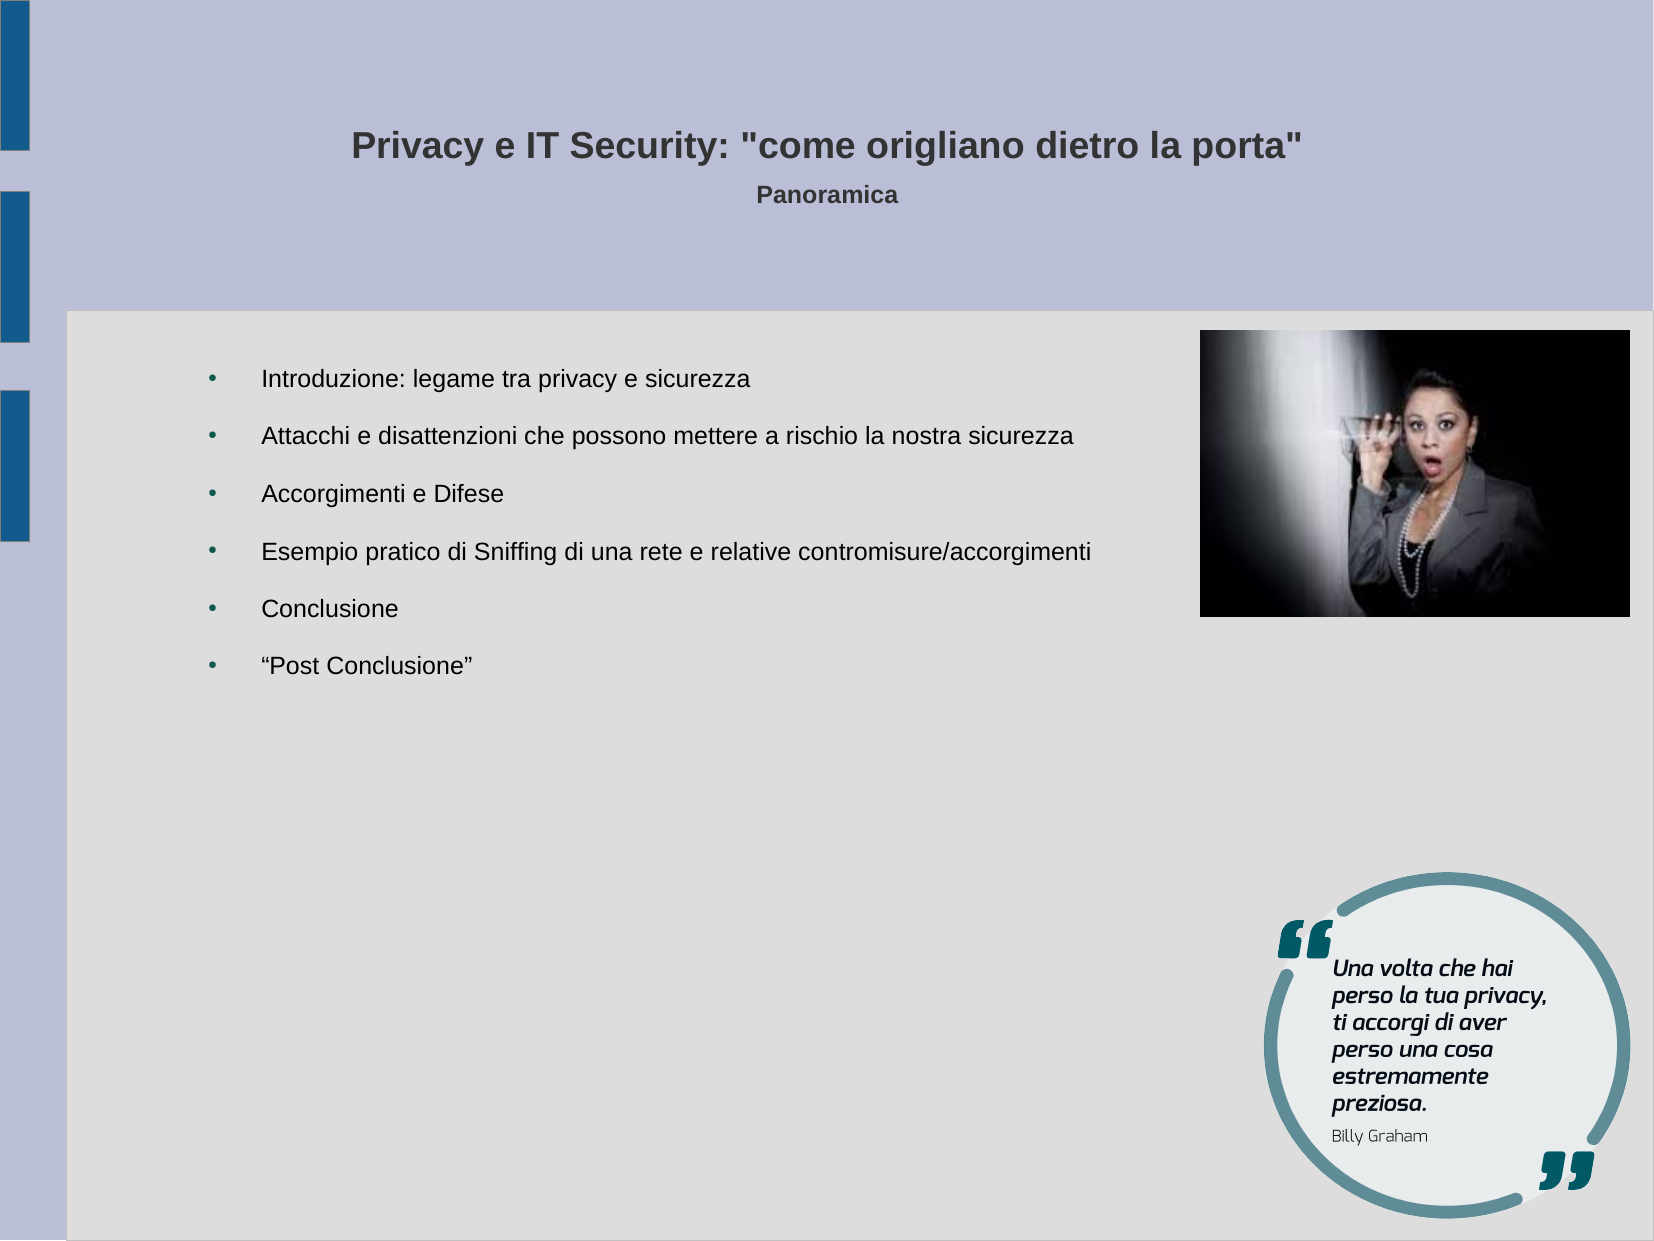

# Panoramica
Privacy e IT Security: "come origliano dietro la porta"
Introduzione: legame tra privacy e sicurezza
Attacchi e disattenzioni che possono mettere a rischio la nostra sicurezza
Accorgimenti e Difese
Esempio pratico di Sniffing di una rete e relative contromisure/accorgimenti
Conclusione
“Post Conclusione”